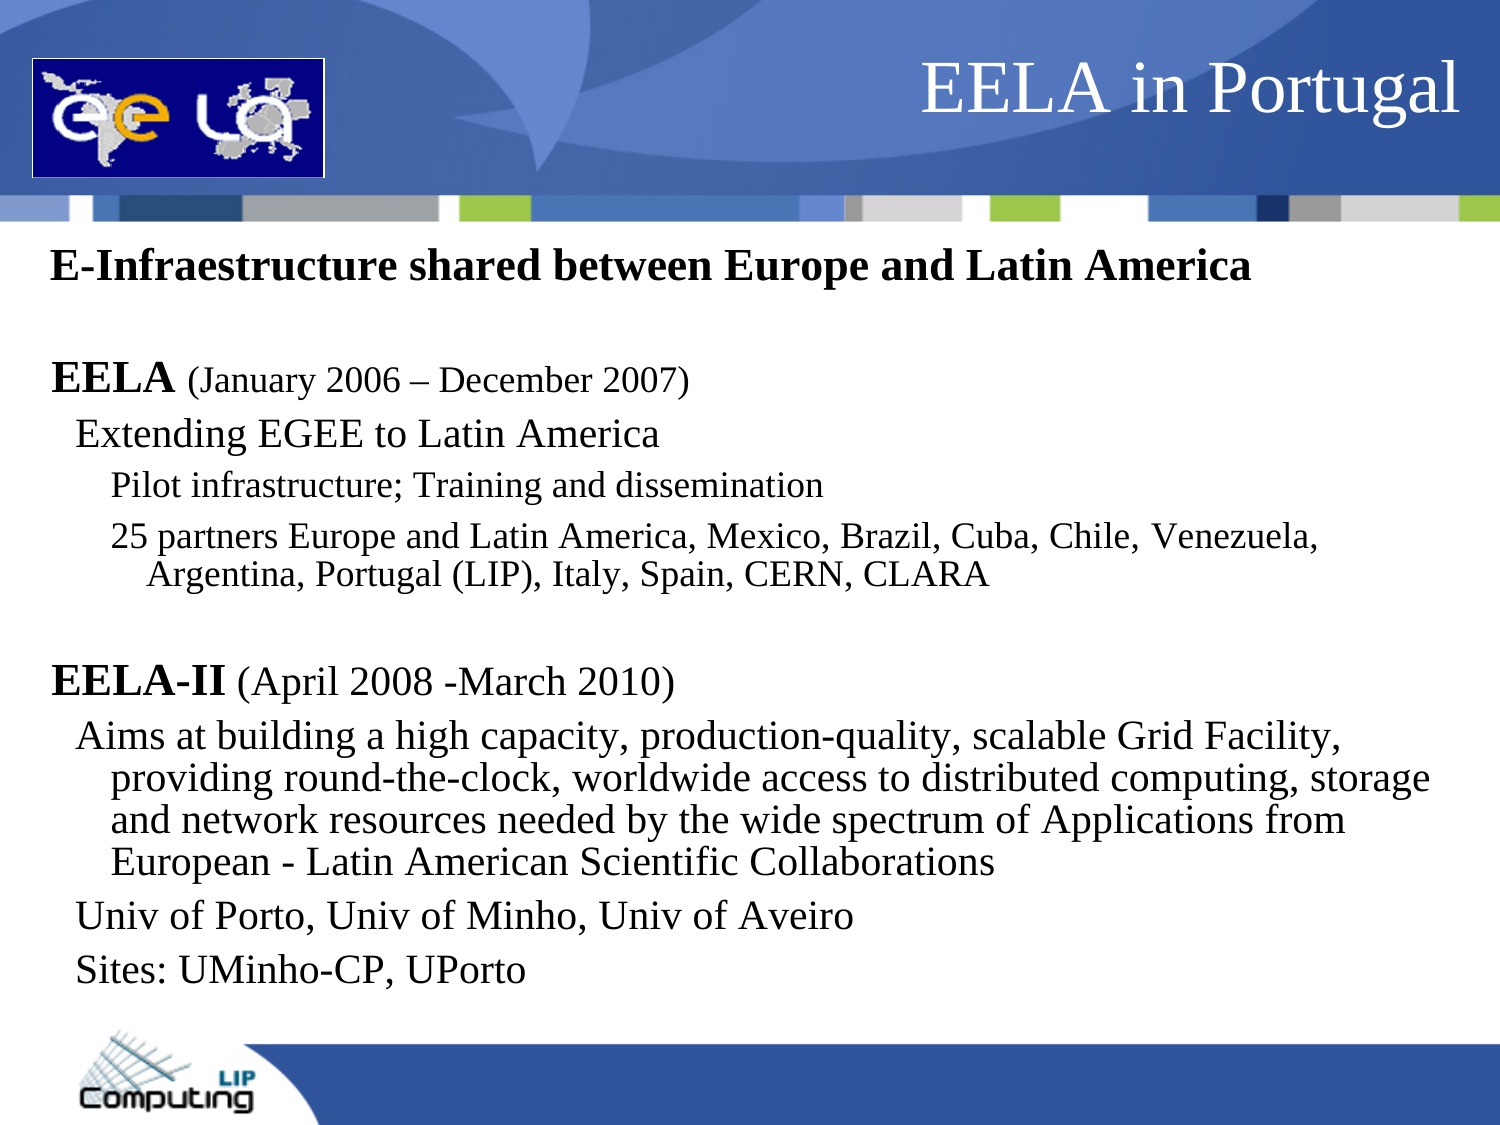

EELA in Portugal
 E-Infraestructure shared between Europe and Latin America
 EELA (January 2006 – December 2007)
Extending EGEE to Latin America
Pilot infrastructure; Training and dissemination
25 partners Europe and Latin America, Mexico, Brazil, Cuba, Chile, Venezuela, Argentina, Portugal (LIP), Italy, Spain, CERN, CLARA
 EELA-II (April 2008 -March 2010)
Aims at building a high capacity, production-quality, scalable Grid Facility, providing round-the-clock, worldwide access to distributed computing, storage and network resources needed by the wide spectrum of Applications from European - Latin American Scientific Collaborations
Univ of Porto, Univ of Minho, Univ of Aveiro
Sites: UMinho-CP, UPorto